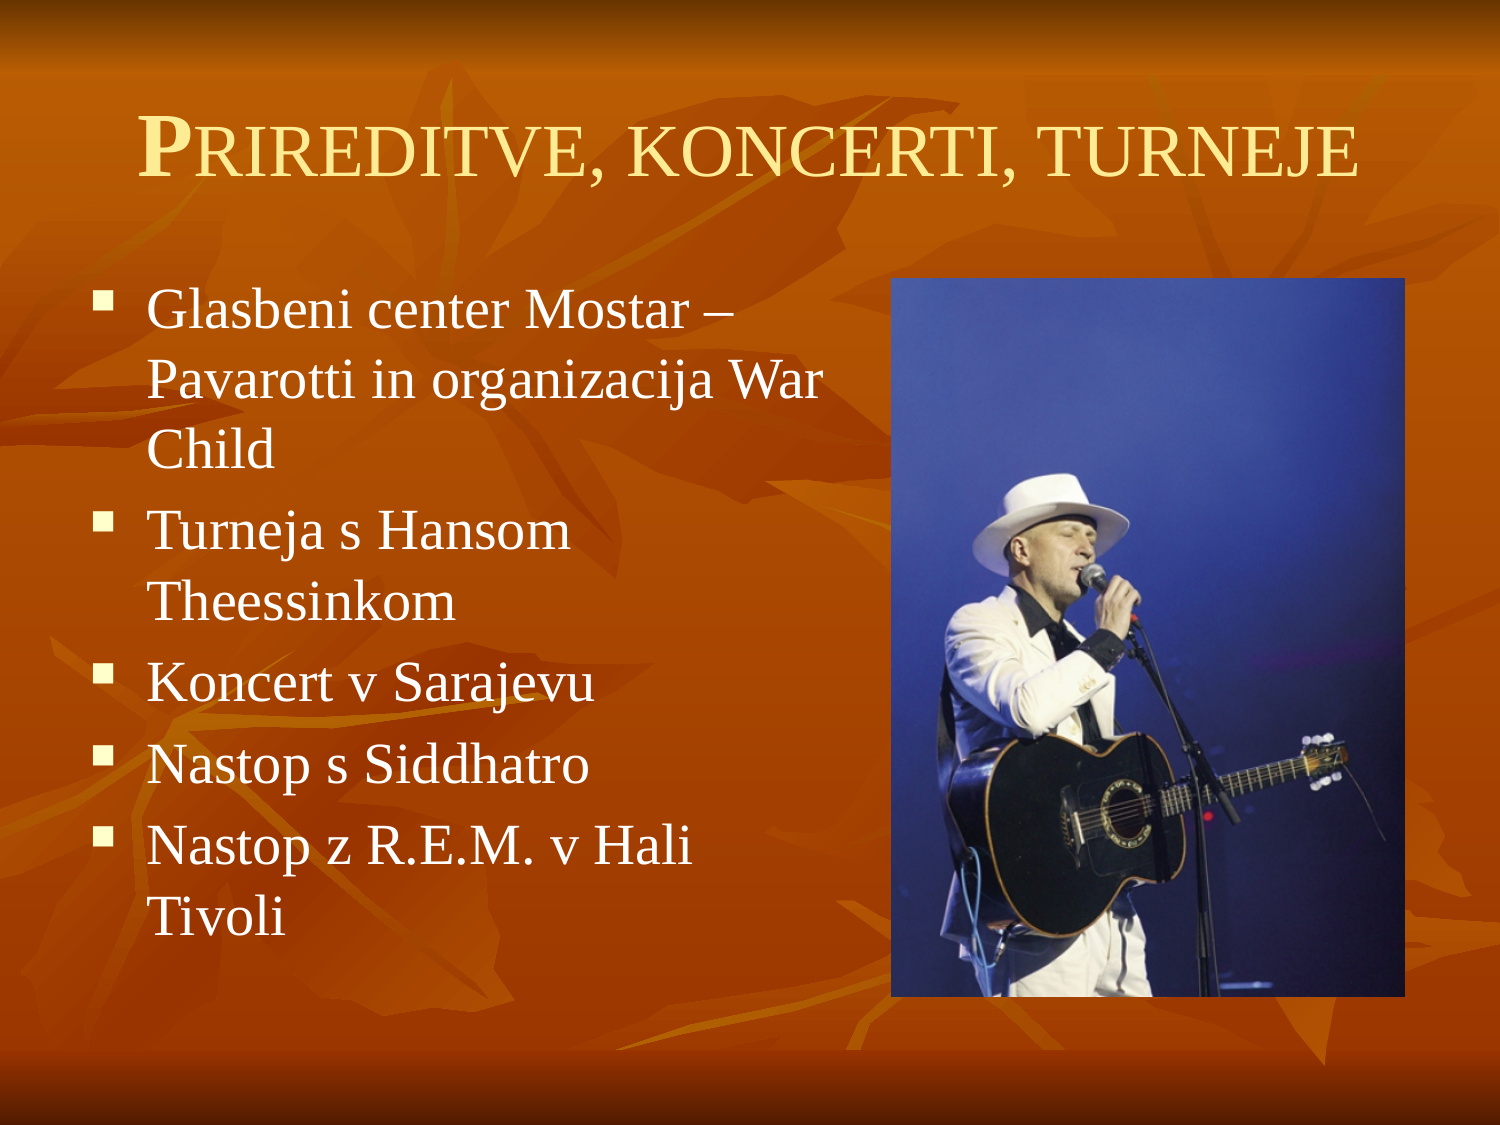

# PRIREDITVE, KONCERTI, TURNEJE
Glasbeni center Mostar – Pavarotti in organizacija War Child
Turneja s Hansom Theessinkom
Koncert v Sarajevu
Nastop s Siddhatro
Nastop z R.E.M. v Hali Tivoli